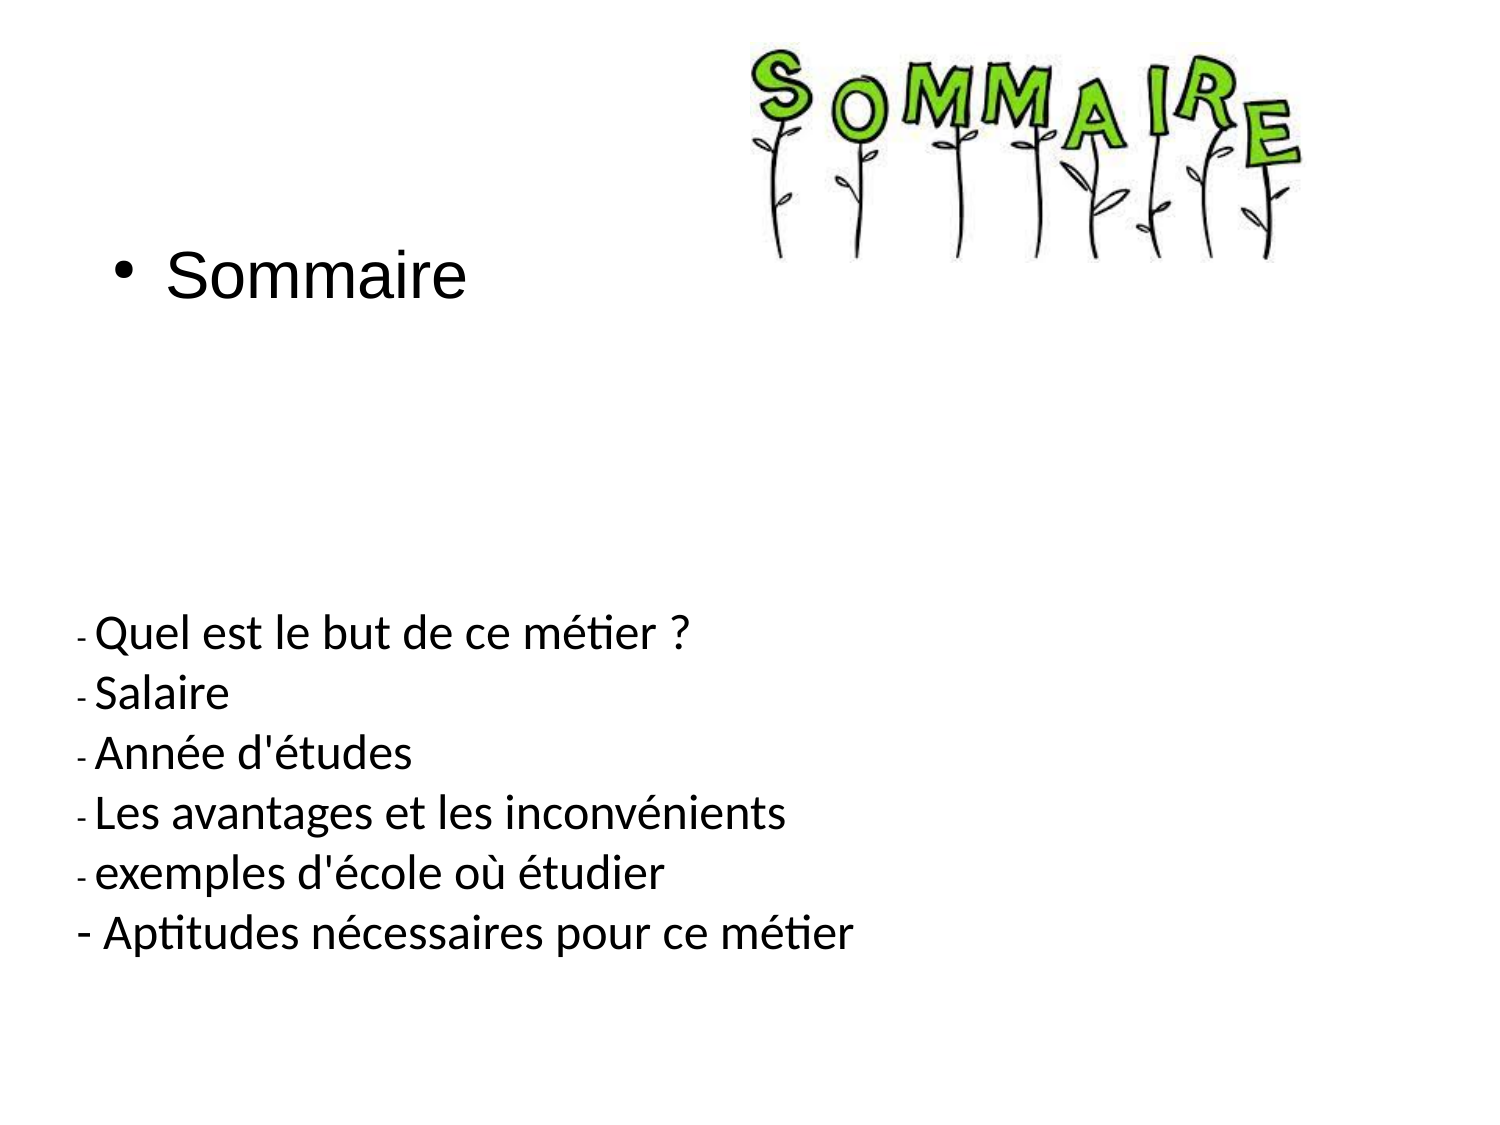

Sommaire
# - Quel est le but de ce métier ? - Salaire - Année d'études - Les avantages et les inconvénients - exemples d'école où étudier - Aptitudes nécessaires pour ce métier